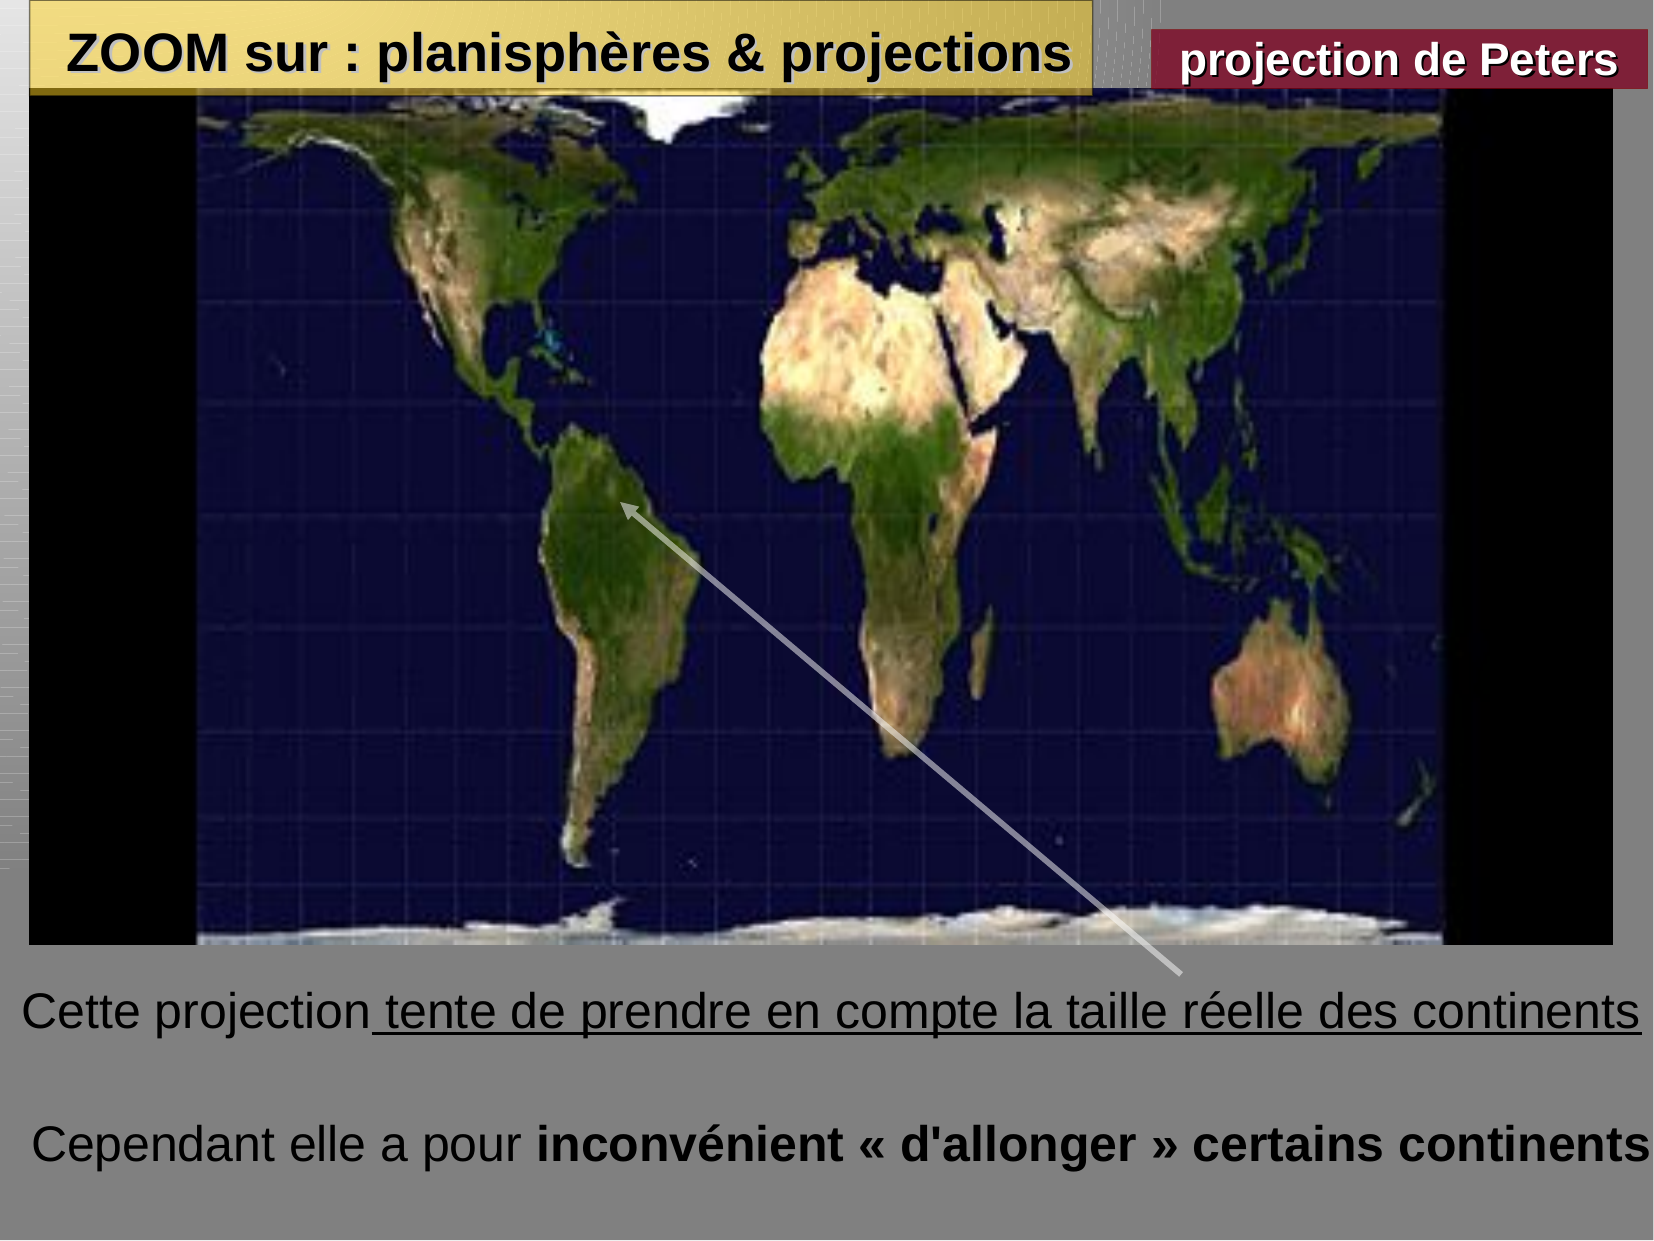

ZOOM sur : planisphères & projections
projection de Peters
Cette projection tente de prendre en compte la taille réelle des continents
Cependant elle a pour inconvénient « d'allonger » certains continents